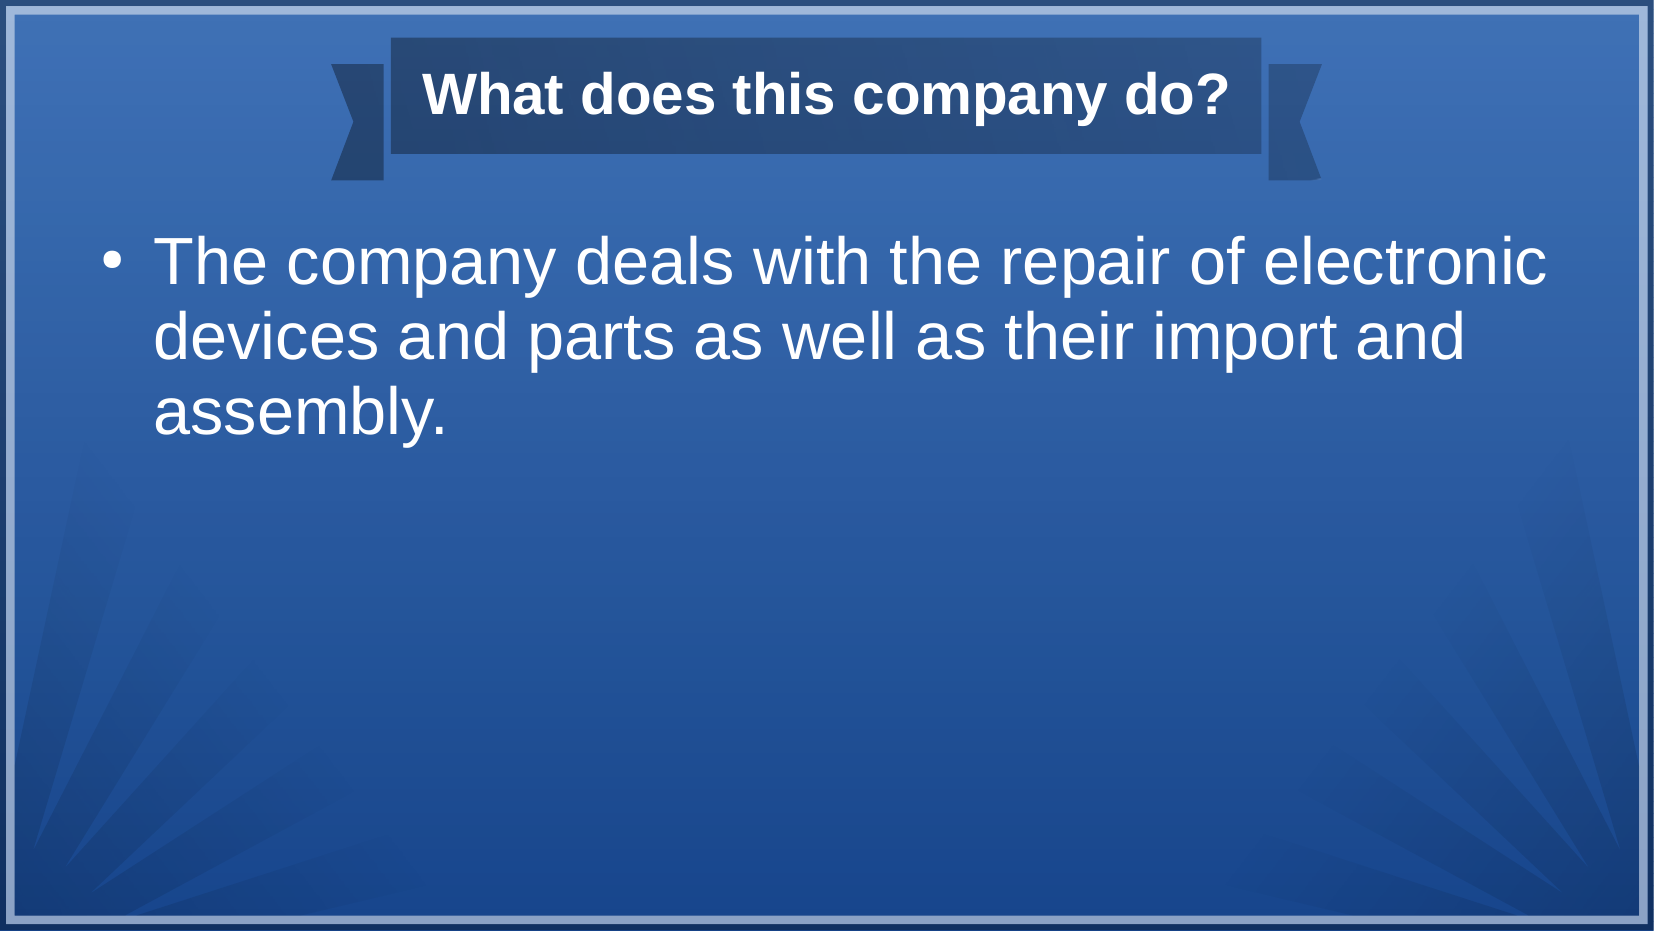

# What does this company do?
The company deals with the repair of electronic devices and parts as well as their import and assembly.